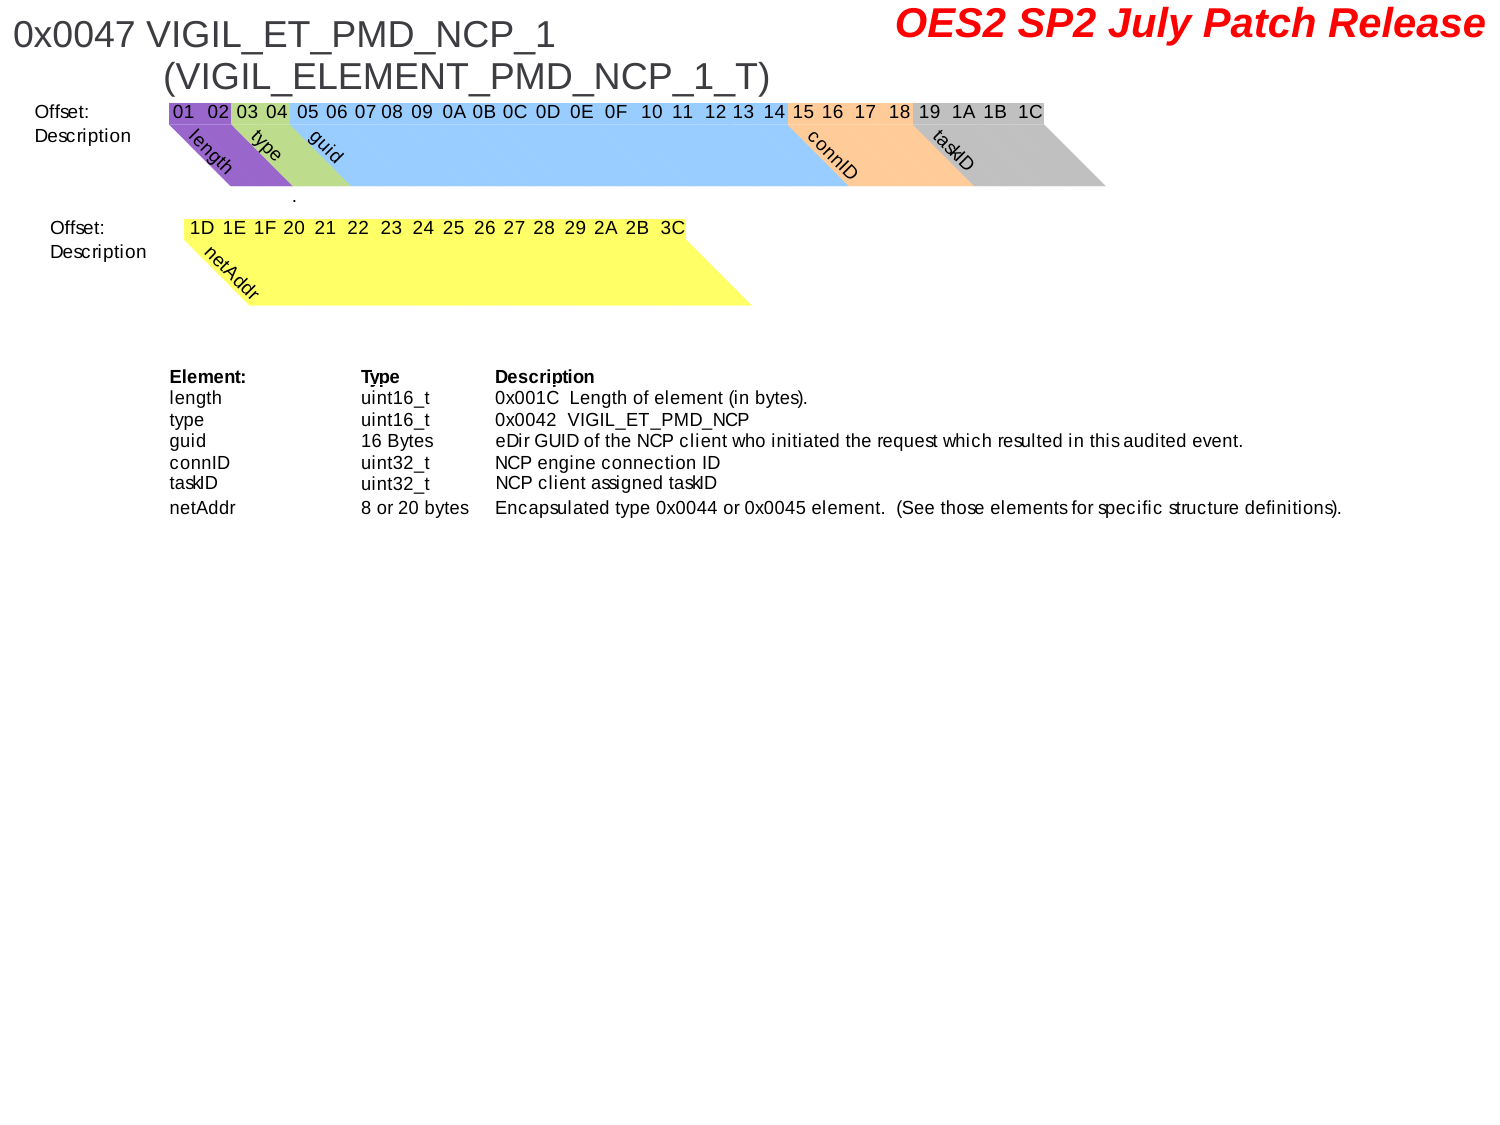

OES2 SP2 July Patch Release
0x0047 VIGIL_ET_PMD_NCP_1
	(VIGIL_ELEMENT_PMD_NCP_1_T)